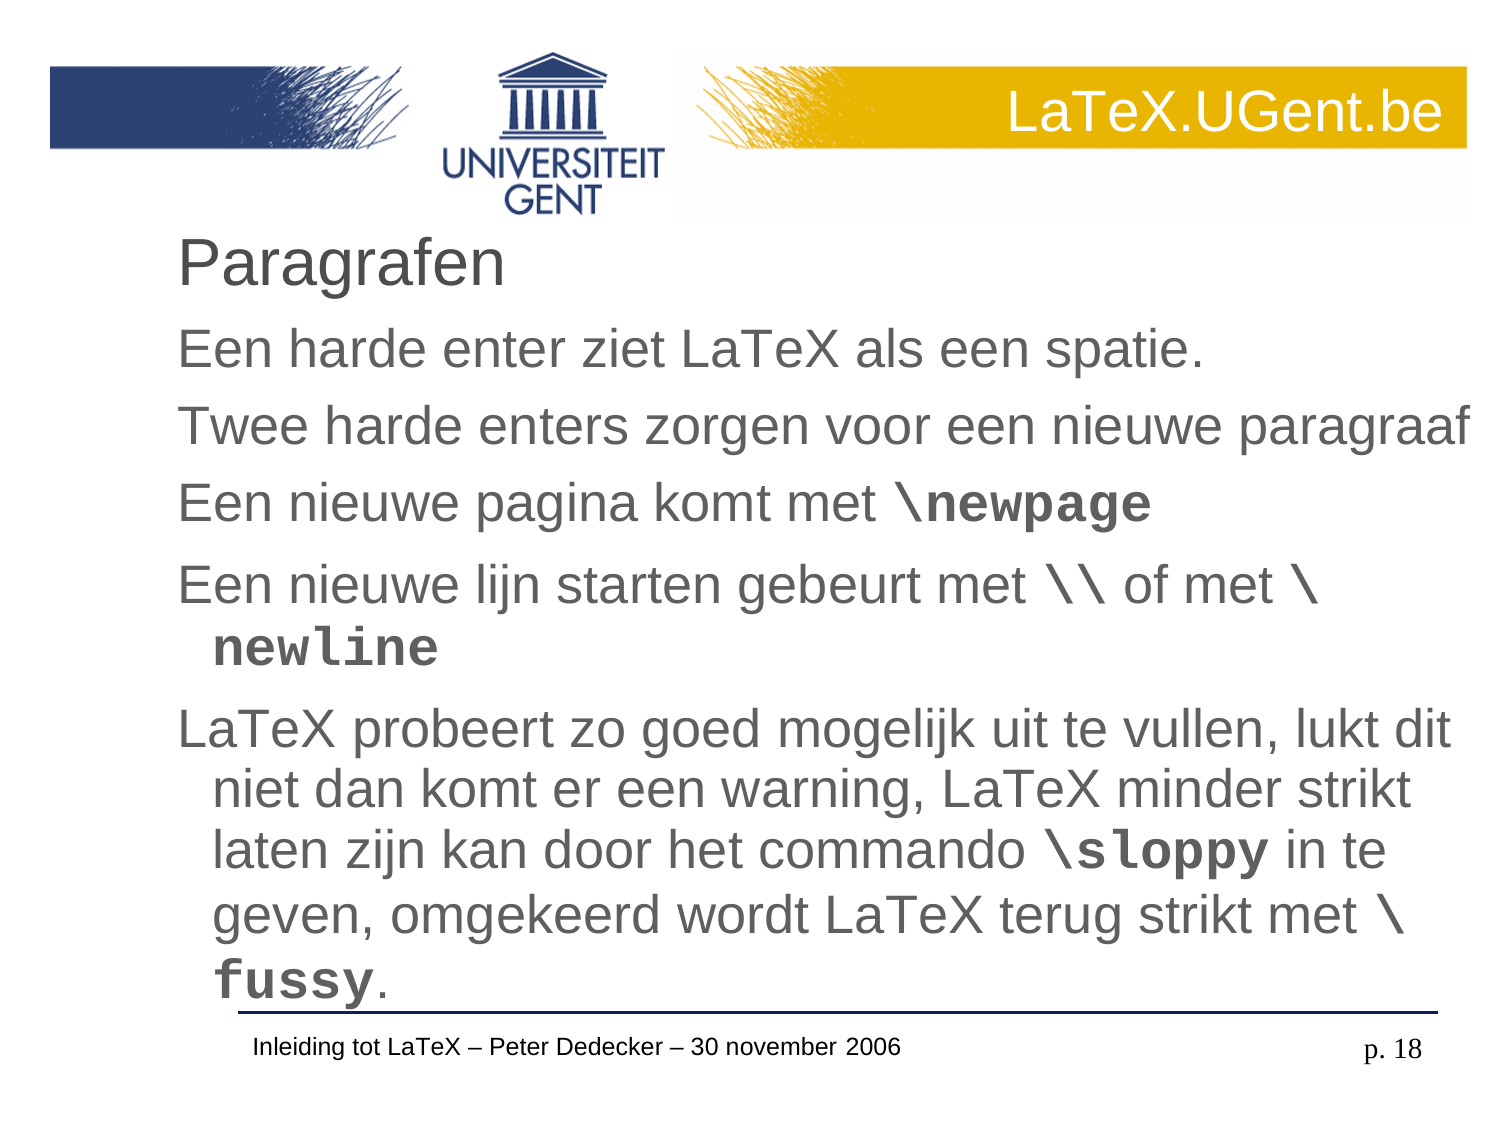

# Paragrafen
Een harde enter ziet LaTeX als een spatie.
Twee harde enters zorgen voor een nieuwe paragraaf
Een nieuwe pagina komt met \newpage
Een nieuwe lijn starten gebeurt met \\ of met \newline
LaTeX probeert zo goed mogelijk uit te vullen, lukt dit niet dan komt er een warning, LaTeX minder strikt laten zijn kan door het commando \sloppy in te geven, omgekeerd wordt LaTeX terug strikt met \fussy.
18